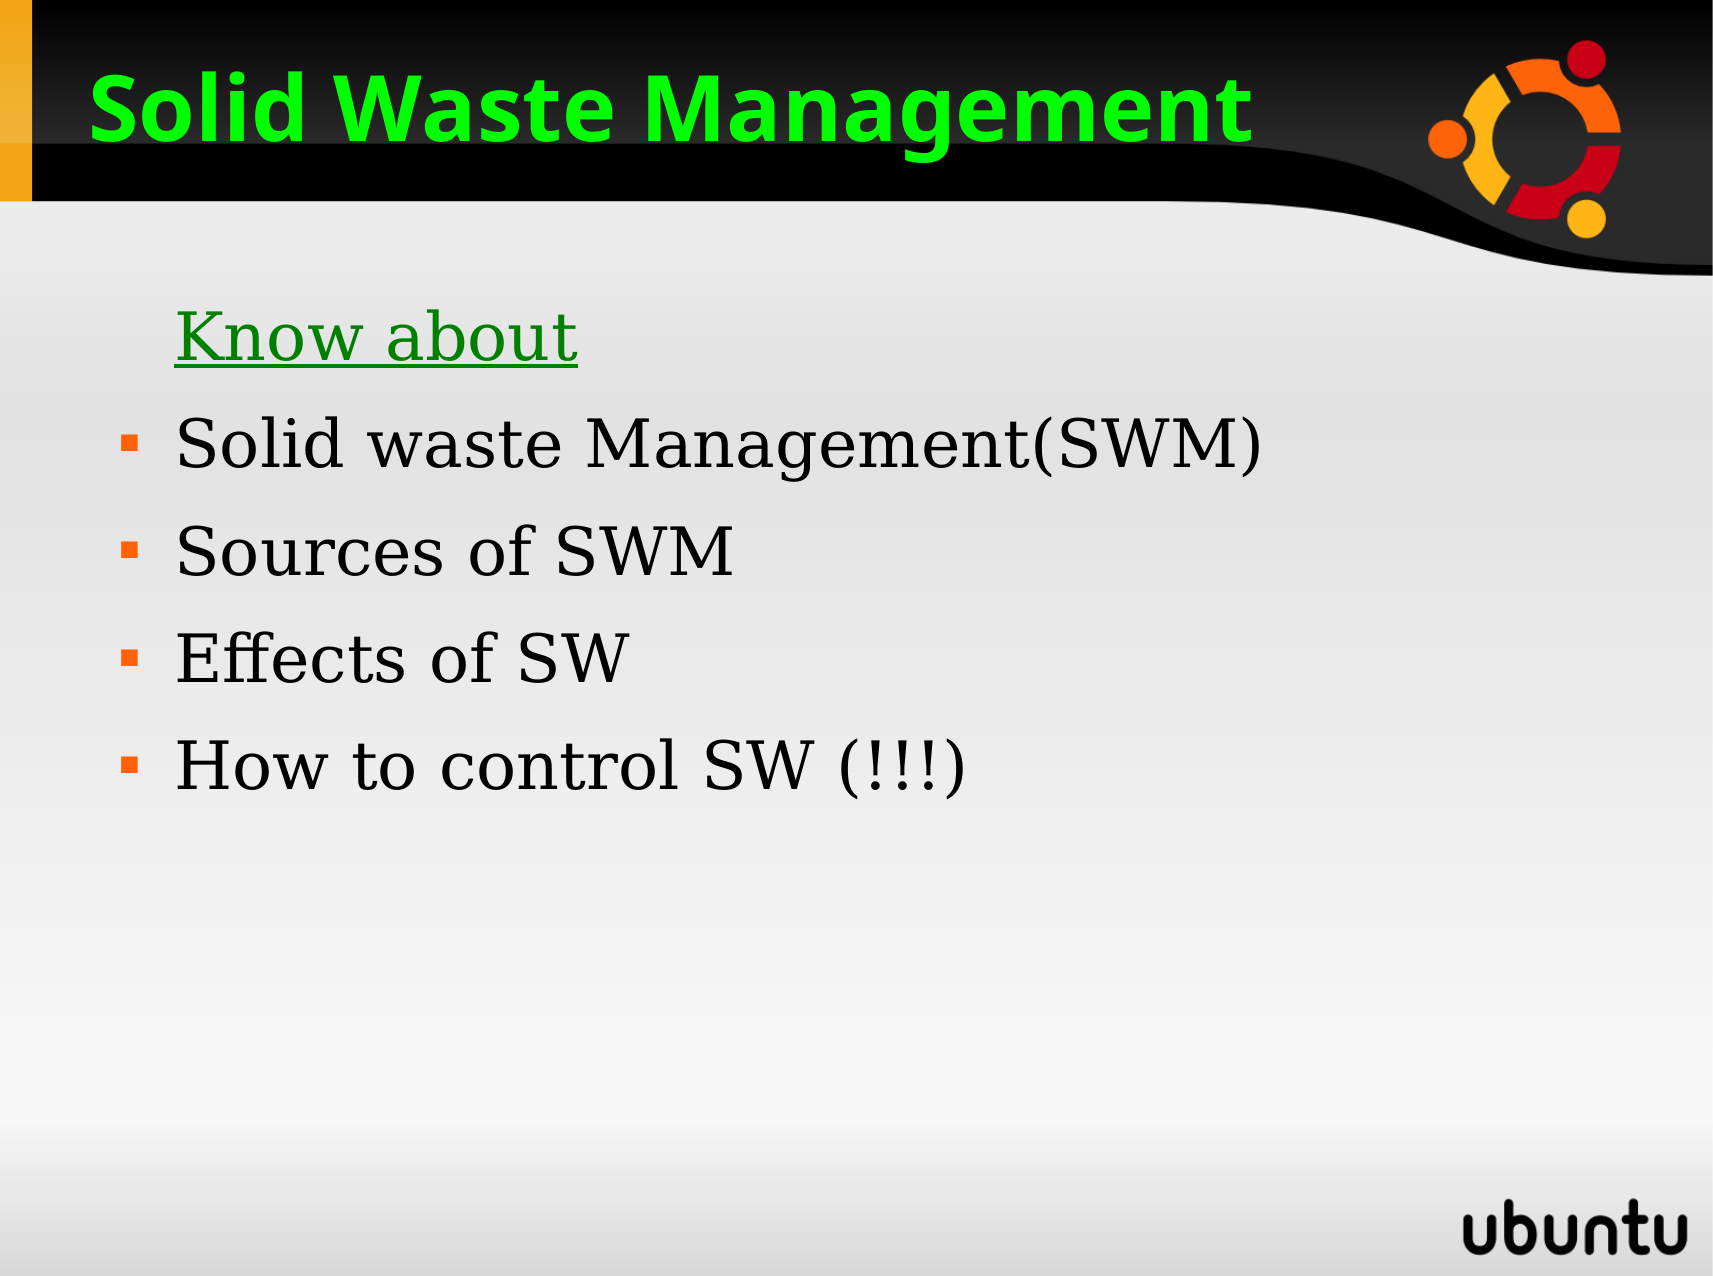

Solid Waste Management
# Know about
Solid waste Management(SWM)
Sources of SWM
Effects of SW
How to control SW (!!!)